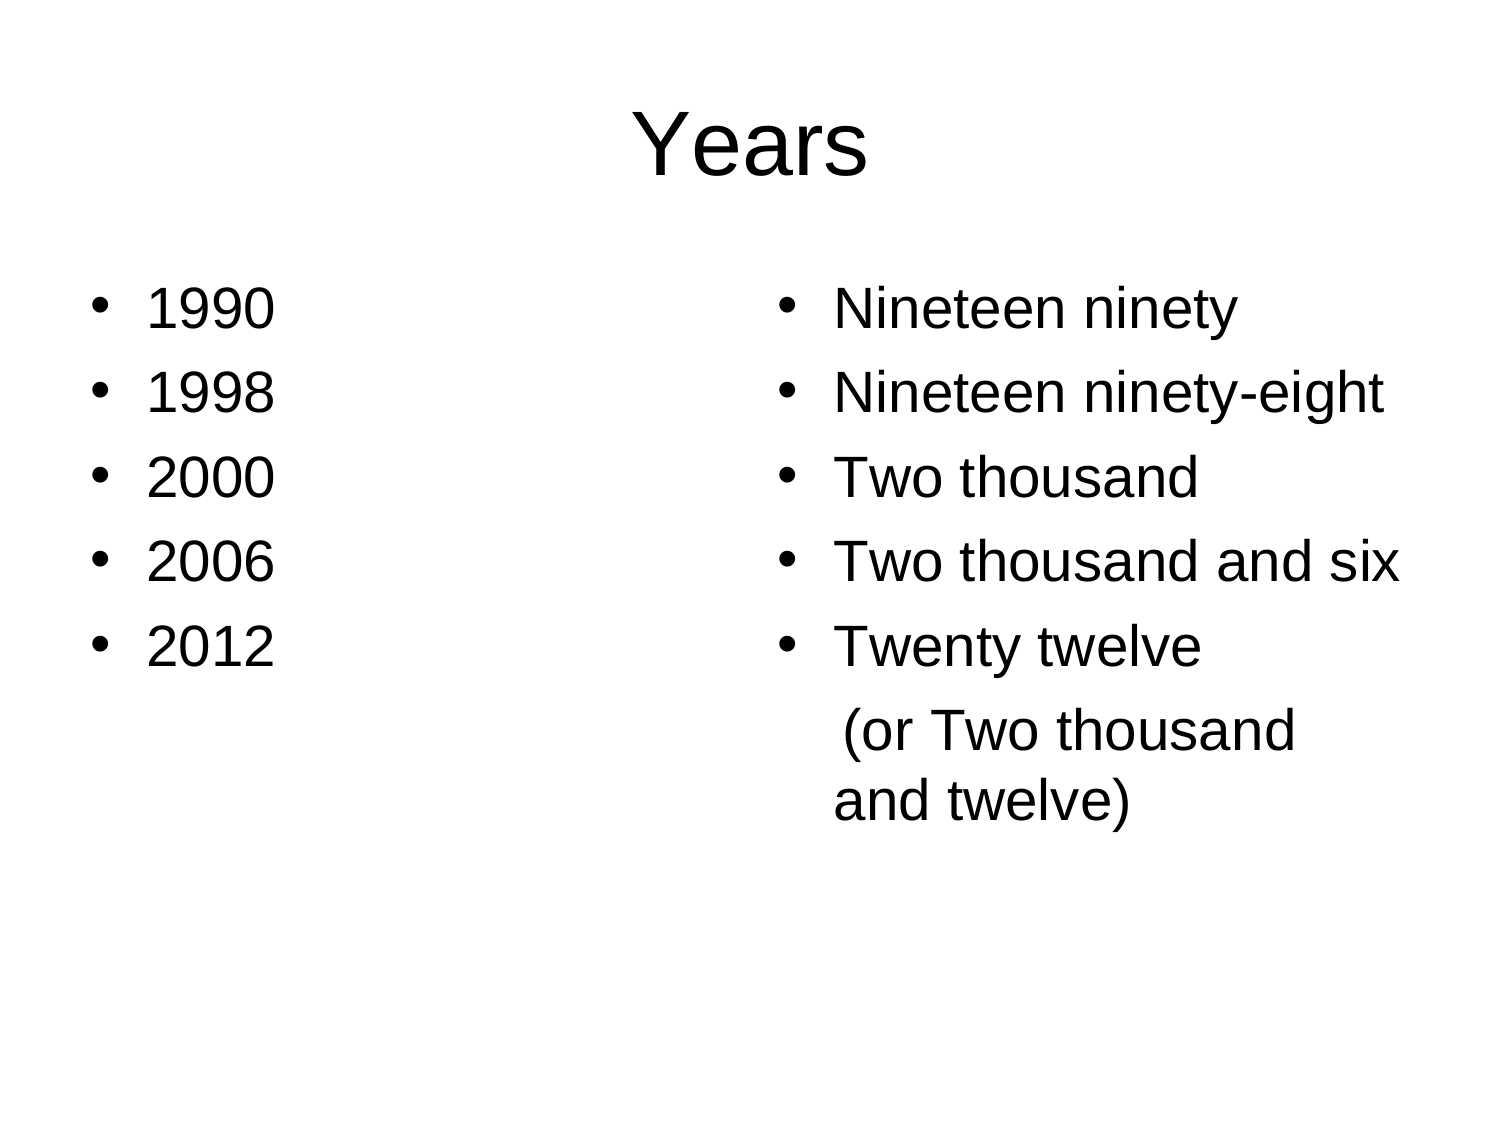

# Years
1990
1998
2000
2006
2012
Nineteen ninety
Nineteen ninety-eight
Two thousand
Two thousand and six
Twenty twelve
 (or Two thousand and twelve)